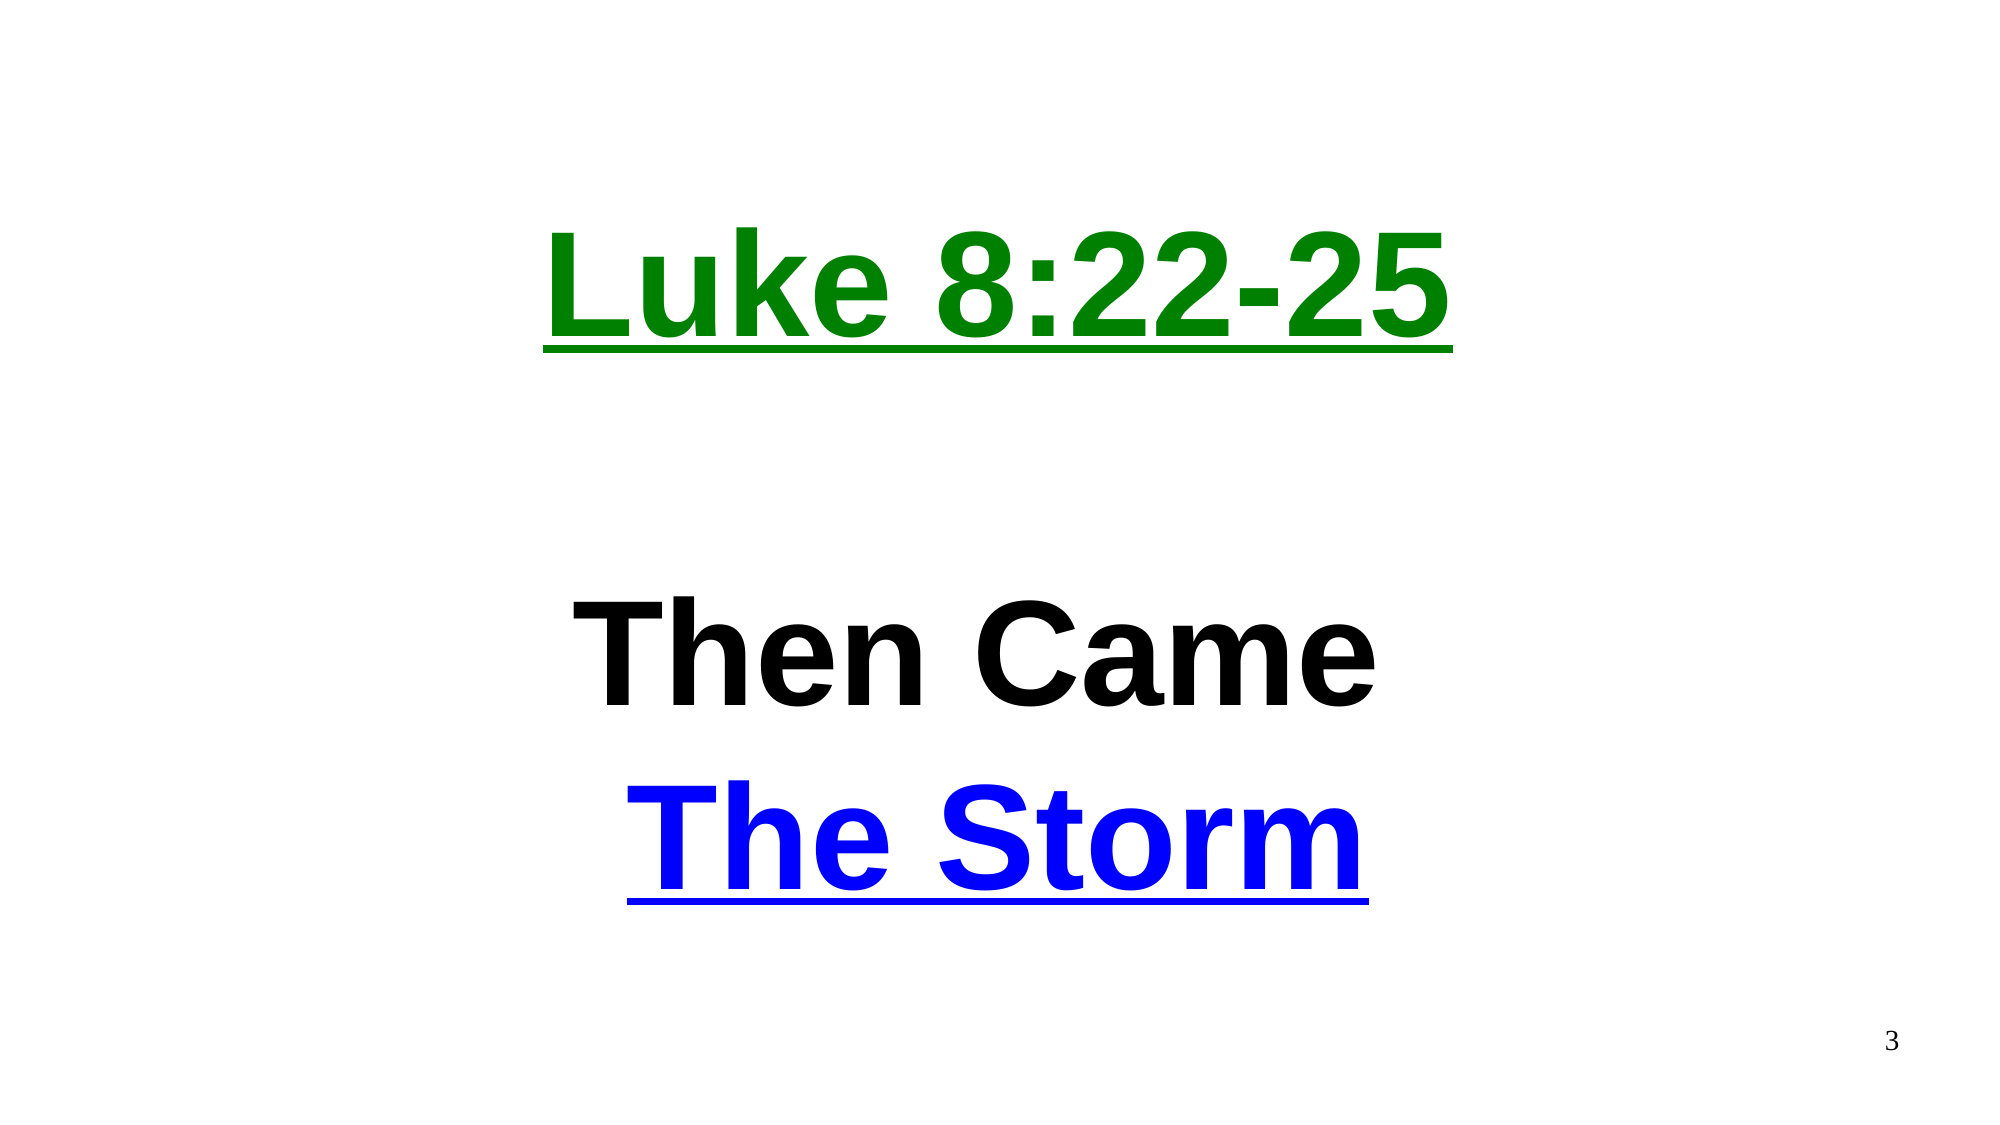

# Luke 8:22-25 Then Came The Storm
3